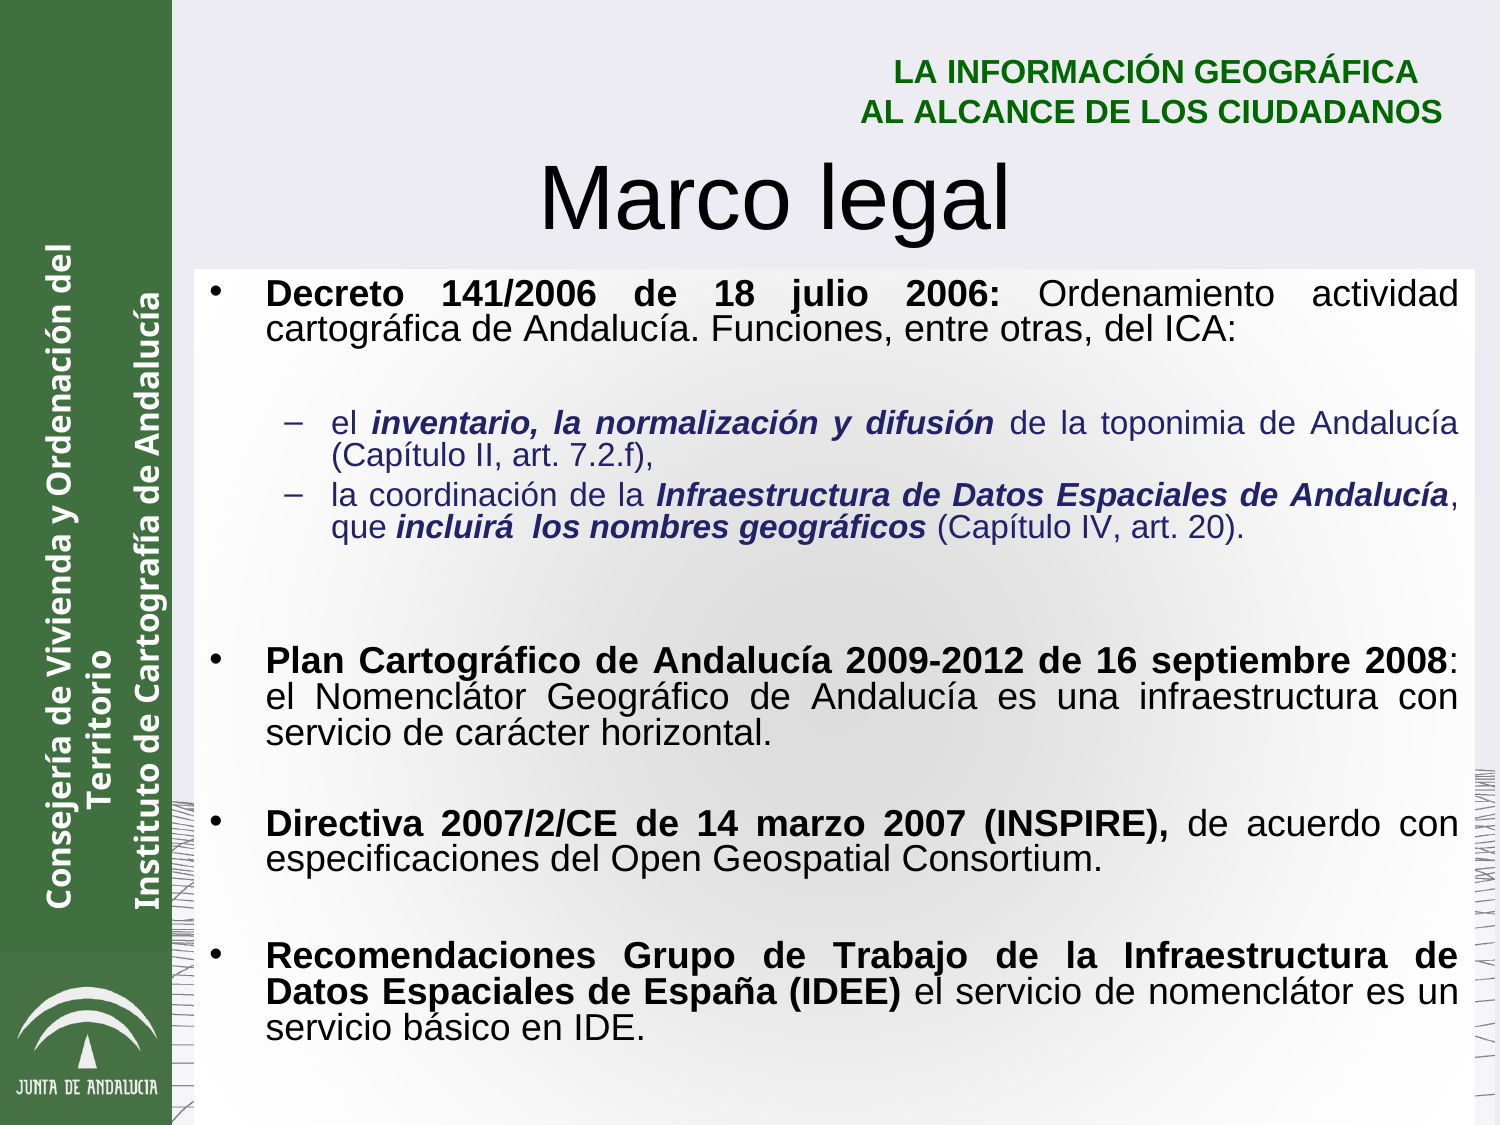

# Marco legal
Decreto 141/2006 de 18 julio 2006: Ordenamiento actividad cartográfica de Andalucía. Funciones, entre otras, del ICA:
el inventario, la normalización y difusión de la toponimia de Andalucía (Capítulo II, art. 7.2.f),
la coordinación de la Infraestructura de Datos Espaciales de Andalucía, que incluirá los nombres geográficos (Capítulo IV, art. 20).
Plan Cartográfico de Andalucía 2009-2012 de 16 septiembre 2008: el Nomenclátor Geográfico de Andalucía es una infraestructura con servicio de carácter horizontal.
Directiva 2007/2/CE de 14 marzo 2007 (INSPIRE), de acuerdo con especificaciones del Open Geospatial Consortium.
Recomendaciones Grupo de Trabajo de la Infraestructura de Datos Espaciales de España (IDEE) el servicio de nomenclátor es un servicio básico en IDE.